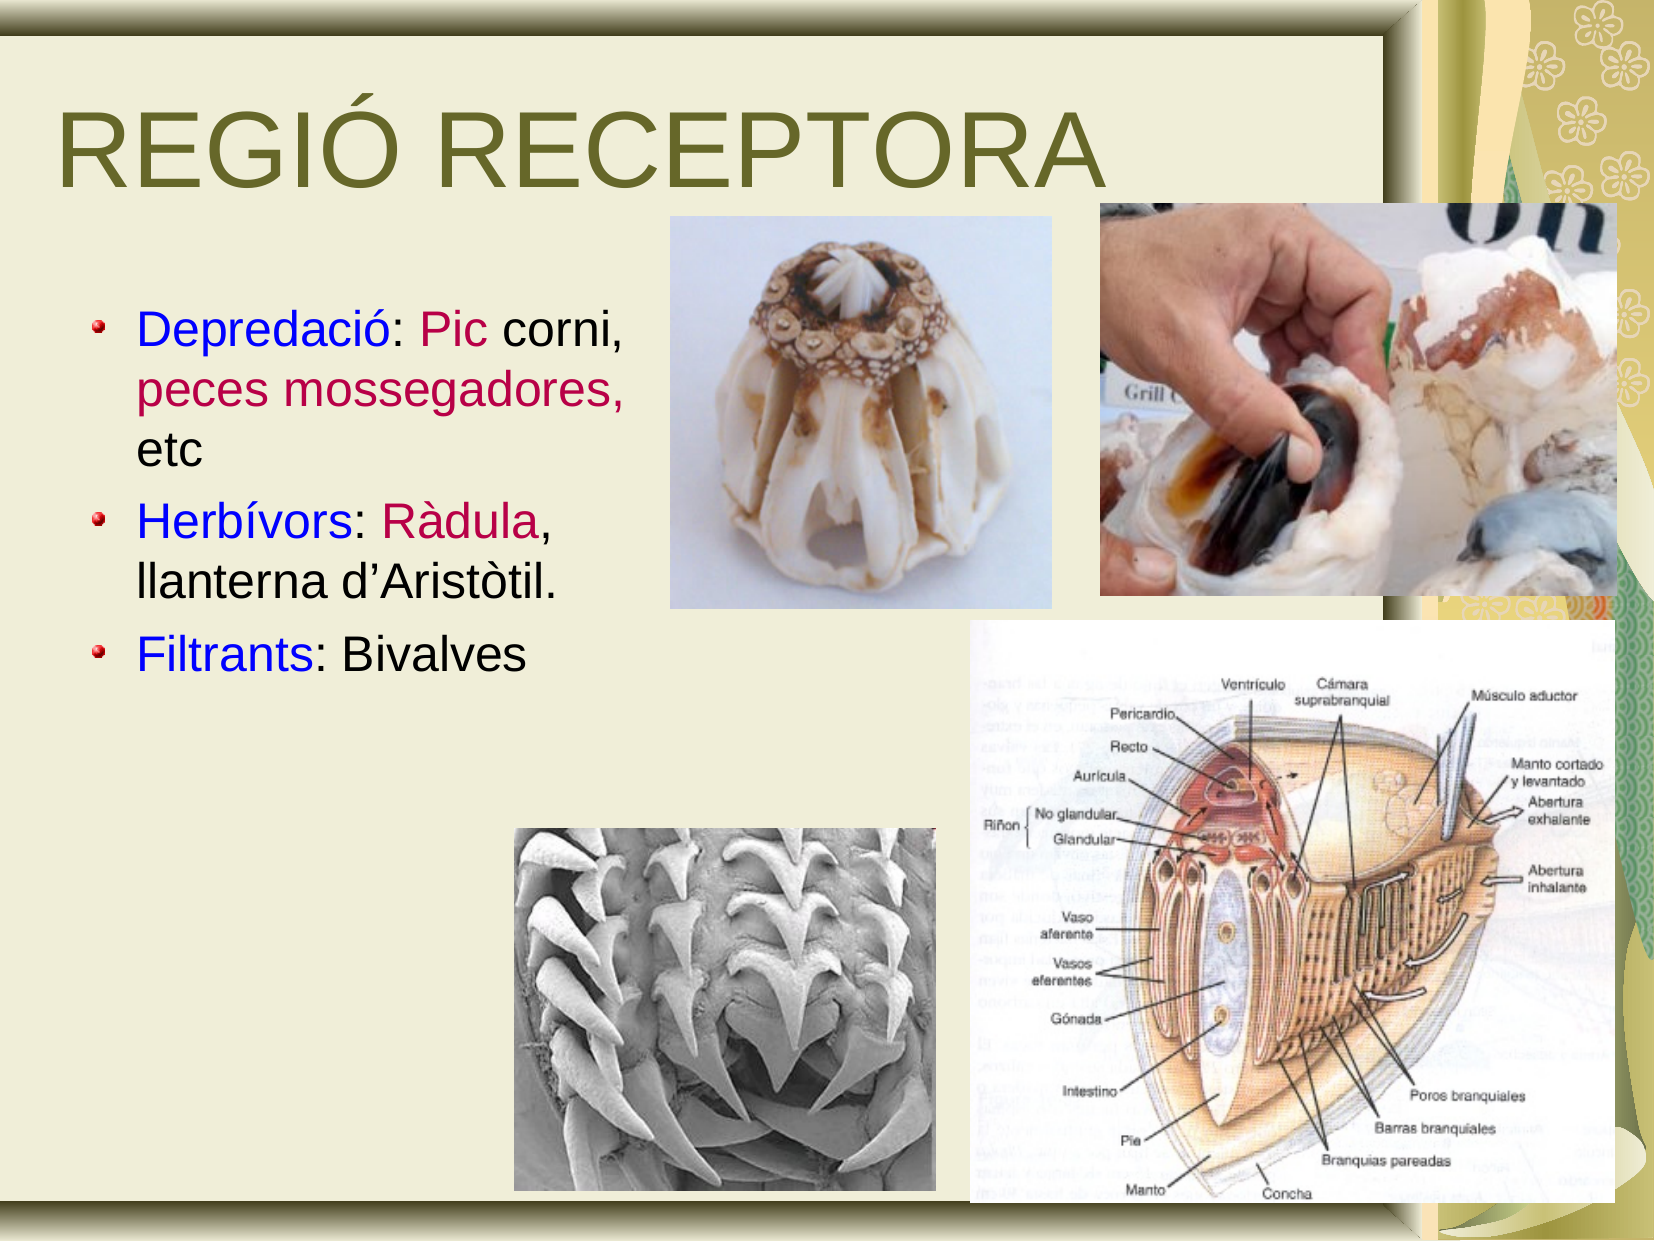

REGIÓ RECEPTORA
Depredació: Pic corni, peces mossegadores, etc
Herbívors: Ràdula, llanterna d’Aristòtil.
Filtrants: Bivalves